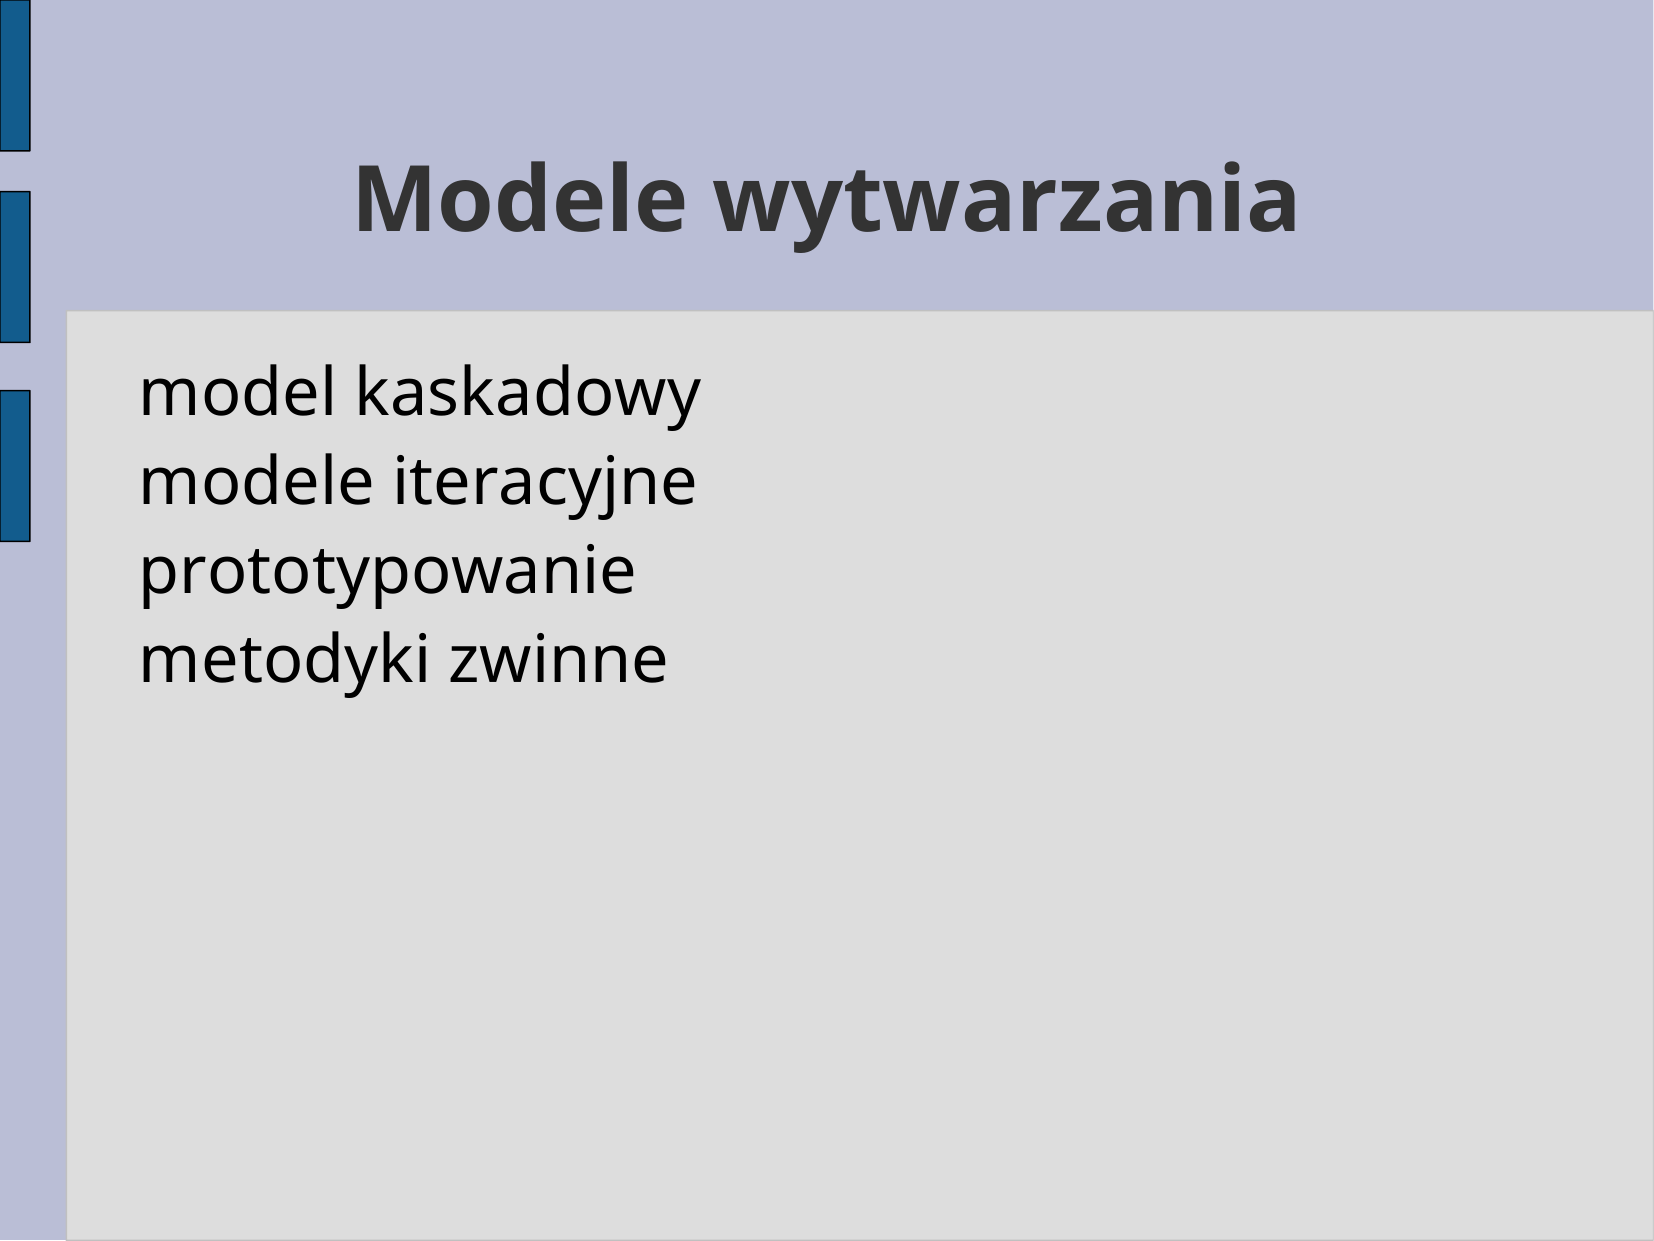

# Modele wytwarzania
model kaskadowy
modele iteracyjne
prototypowanie
metodyki zwinne